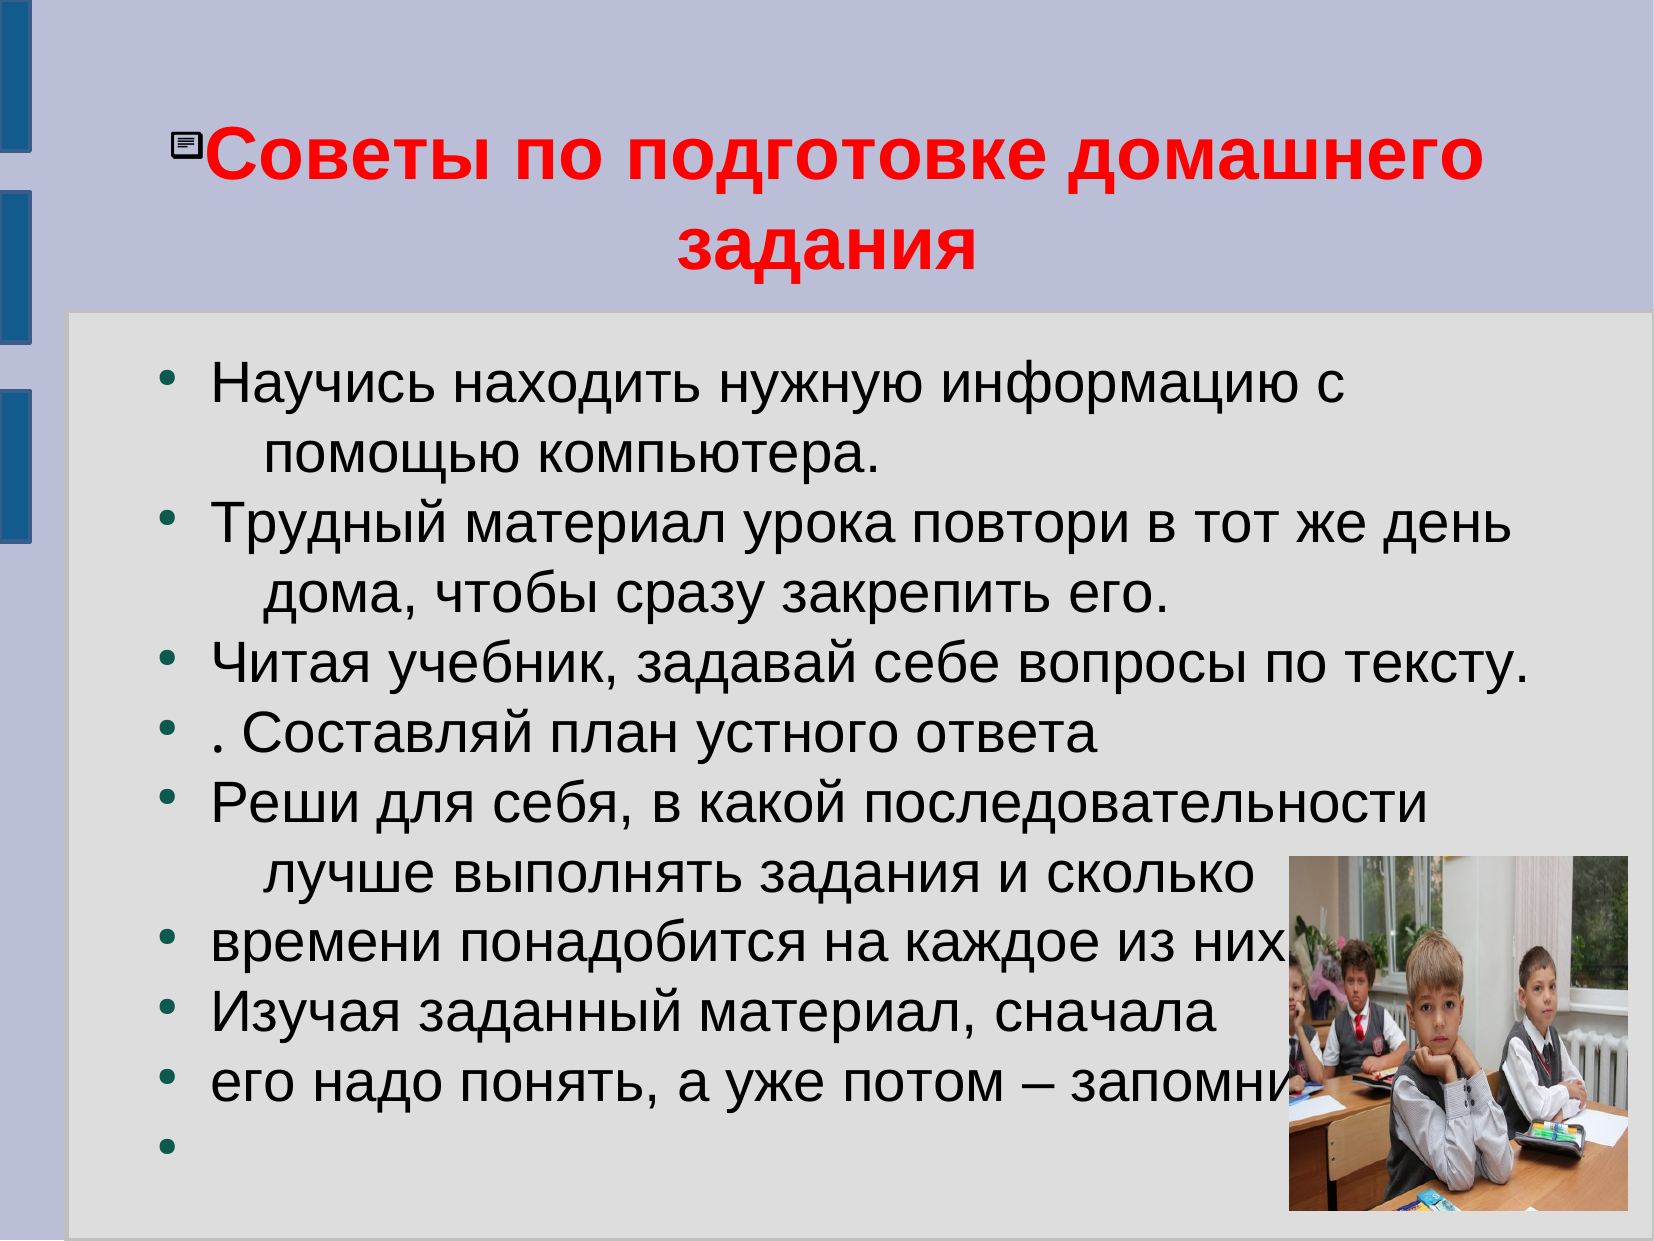

# Советы по подготовке домашнего задания
Научись находить нужную информацию с помощью компьютера.
Трудный материал урока повтори в тот же день дома, чтобы сразу закрепить его.
Читая учебник, задавай себе вопросы по тексту.
. Составляй план устного ответа
Реши для себя, в какой последовательности лучше выполнять задания и сколько
времени понадобится на каждое из них.
Изучая заданный материал, сначала
его надо понять, а уже потом – запомнить.